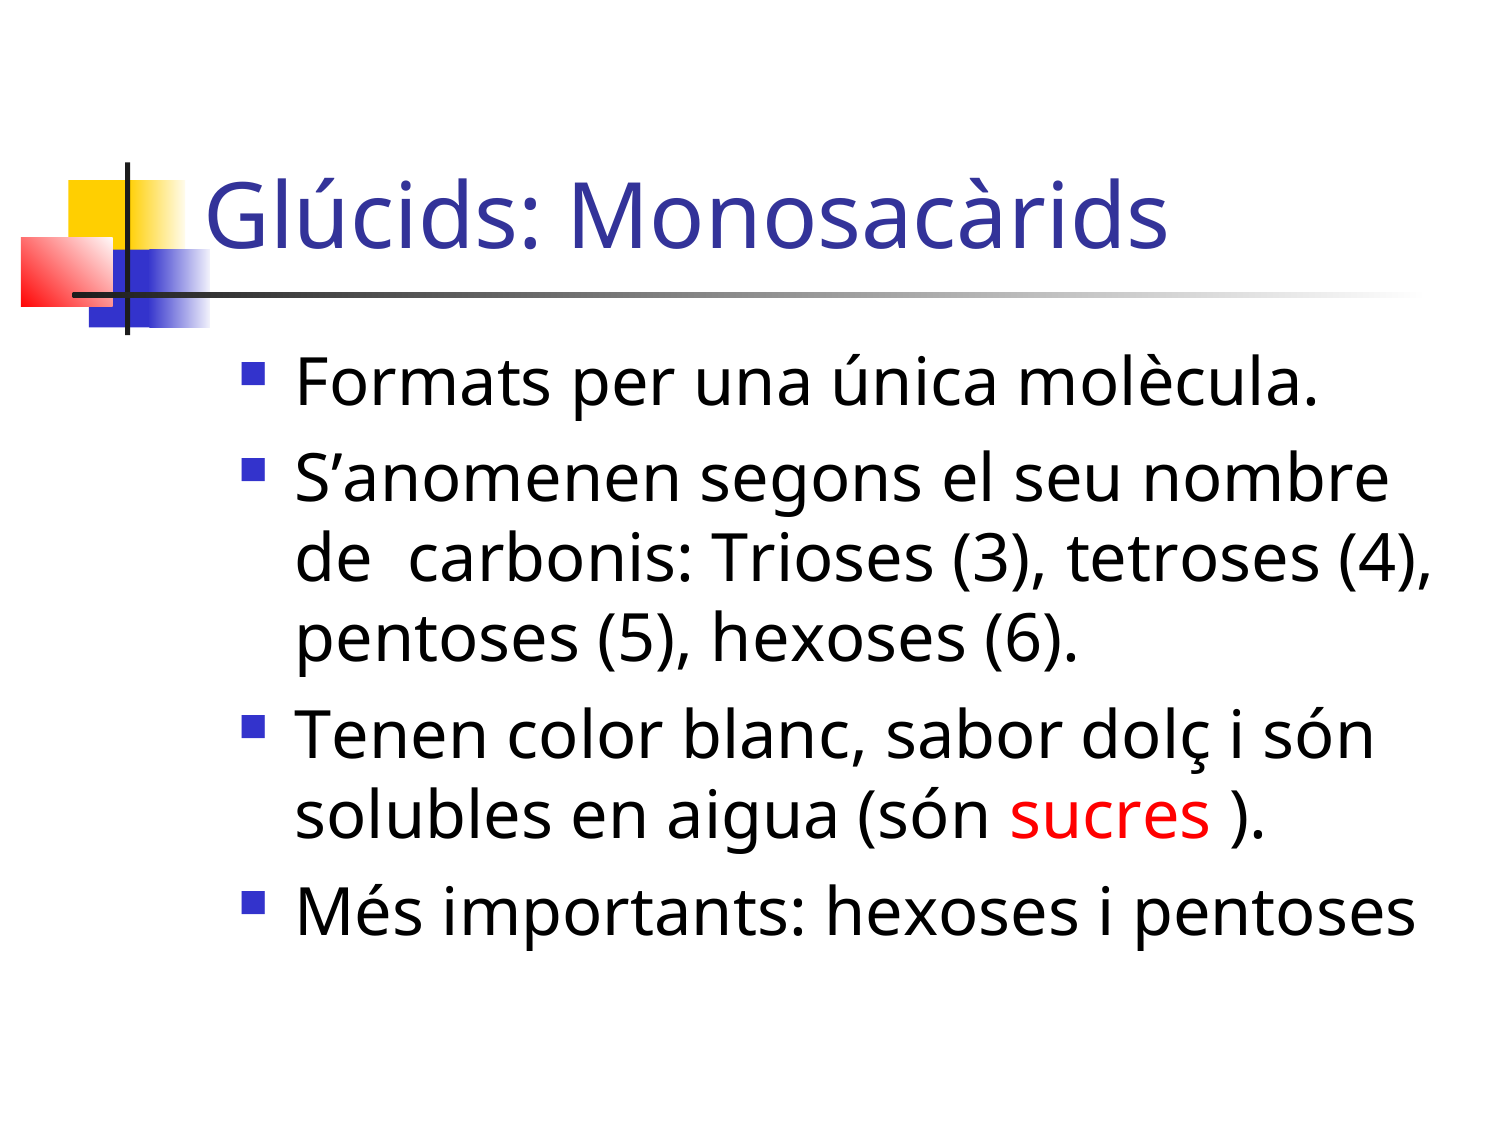

# Glúcids: Monosacàrids
Formats per una única molècula.
S’anomenen segons el seu nombre de carbonis: Trioses (3), tetroses (4), pentoses (5), hexoses (6).
Tenen color blanc, sabor dolç i són solubles en aigua (són sucres ).
Més importants: hexoses i pentoses